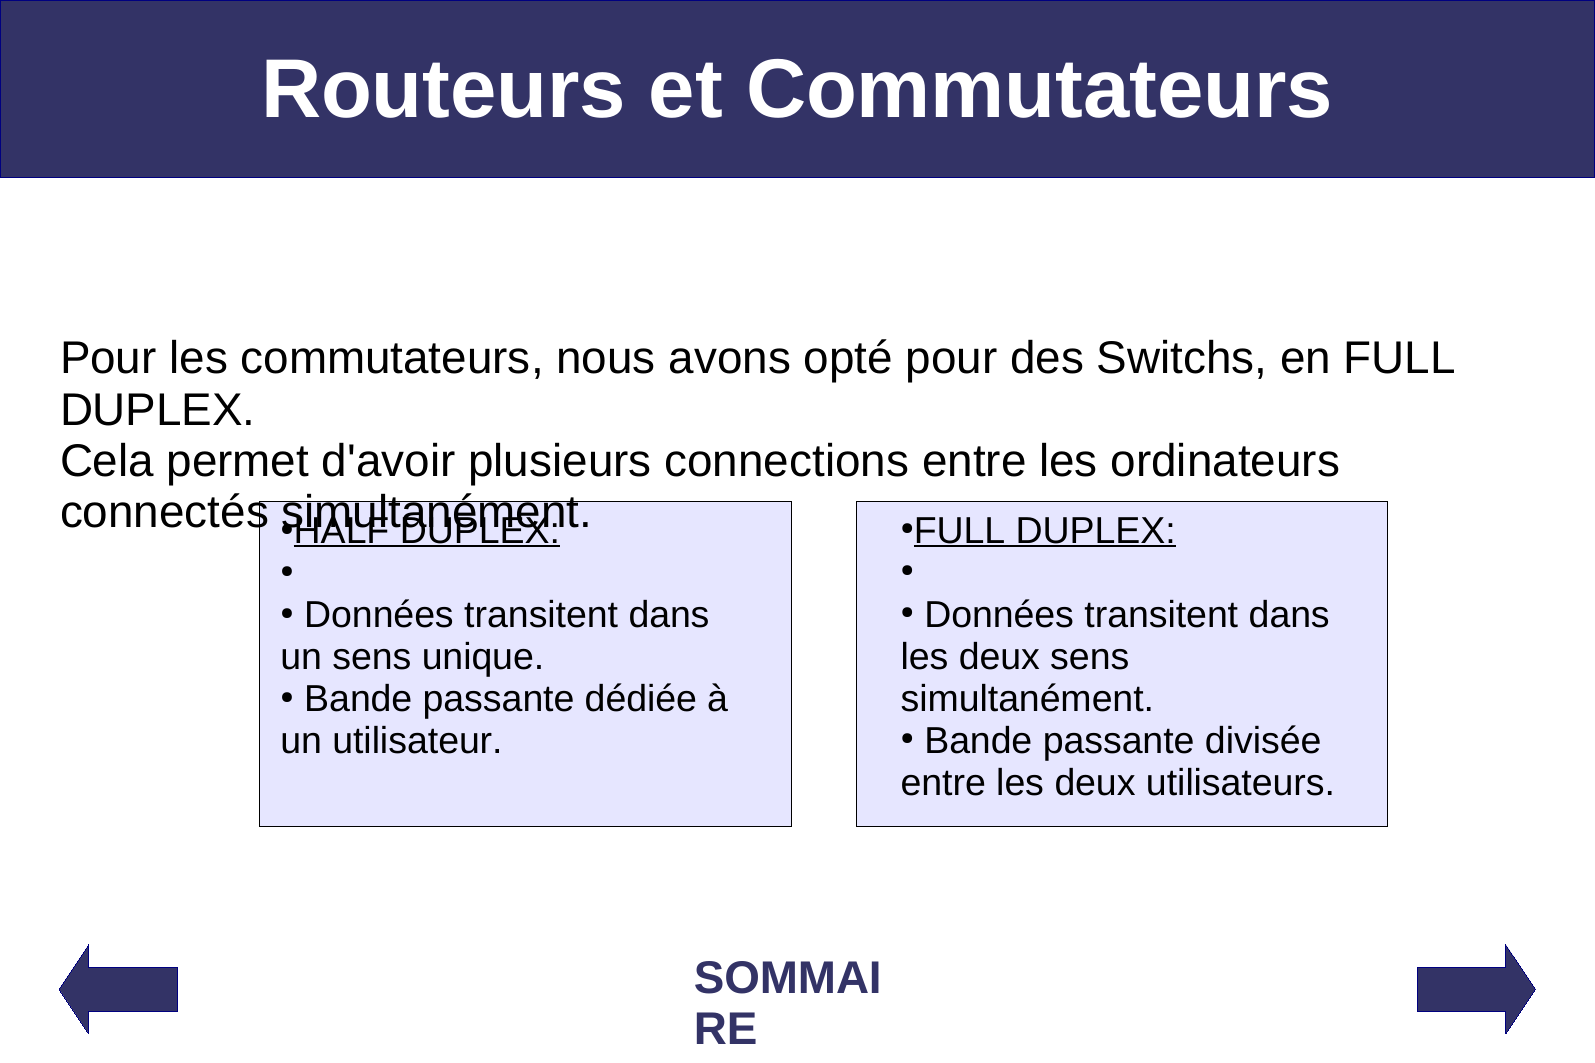

Routeurs et Commutateurs
Pour les commutateurs, nous avons opté pour des Switchs, en FULL DUPLEX.
Cela permet d'avoir plusieurs connections entre les ordinateurs connectés simultanément.
FULL DUPLEX:
 Données transitent dans les deux sens simultanément.
 Bande passante divisée entre les deux utilisateurs.
HALF DUPLEX:
 Données transitent dans un sens unique.
 Bande passante dédiée à un utilisateur.
SOMMAIRE